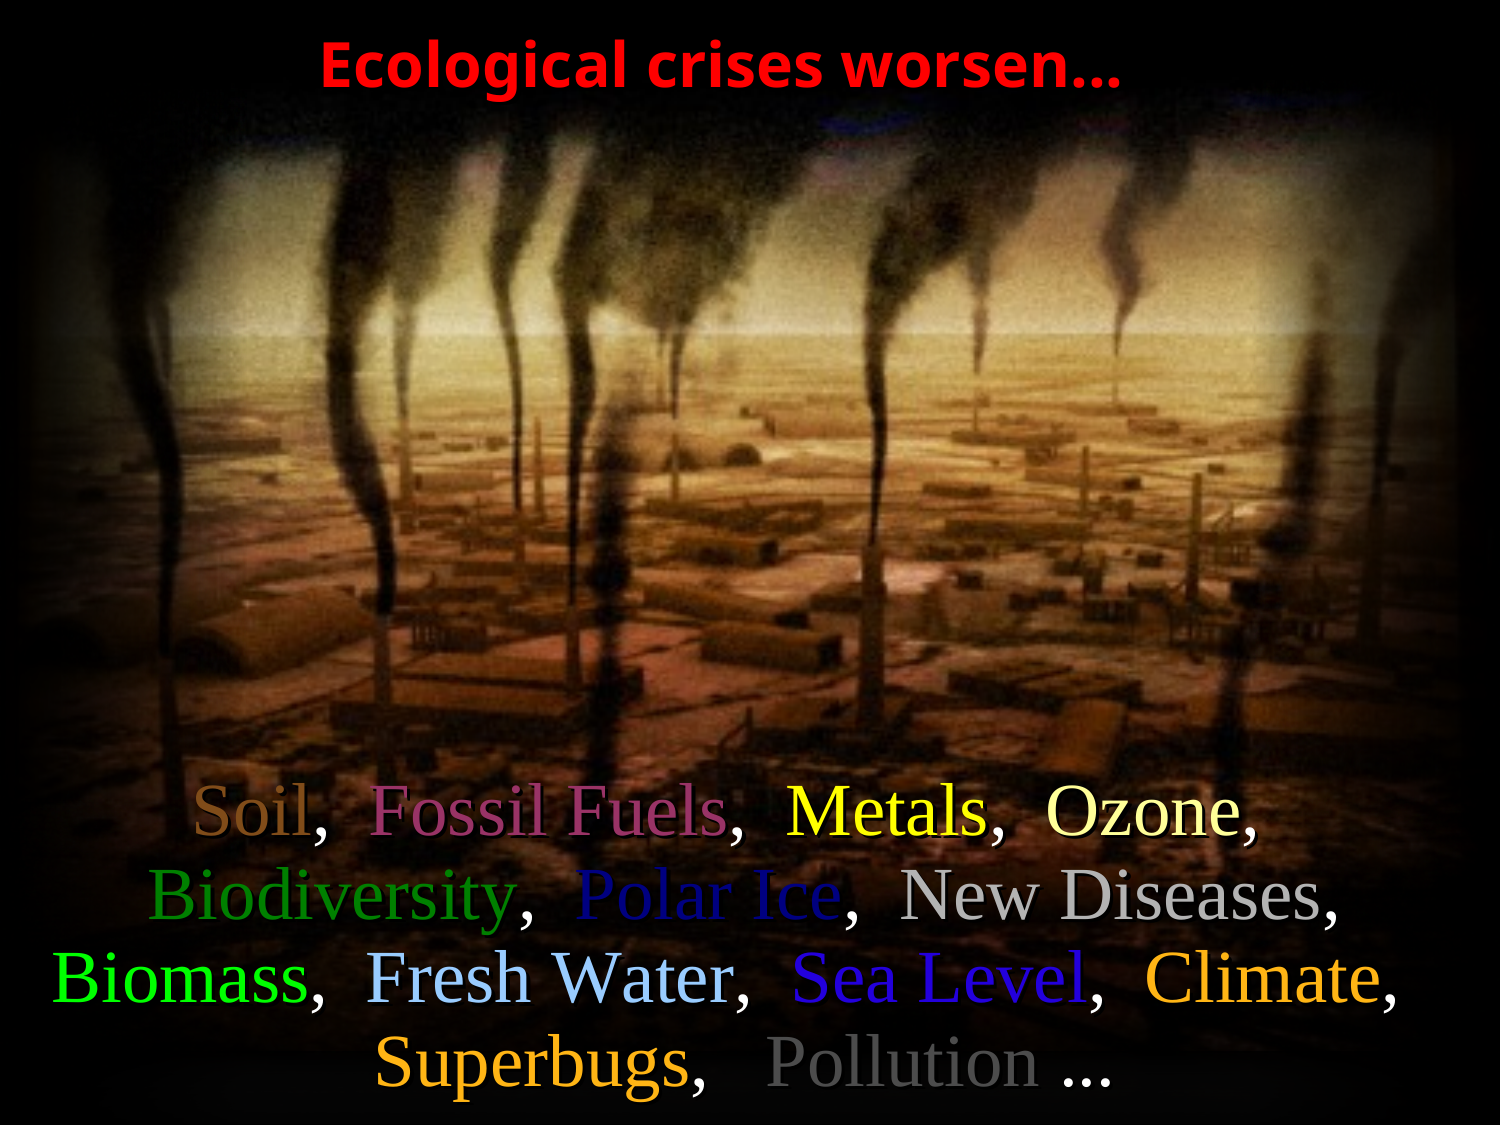

Ecological crises worsen...
Soil, Fossil Fuels, Metals, Ozone, Biodiversity, Polar Ice, New Diseases, Biomass, Fresh Water, Sea Level, Climate, Superbugs, Pollution ...